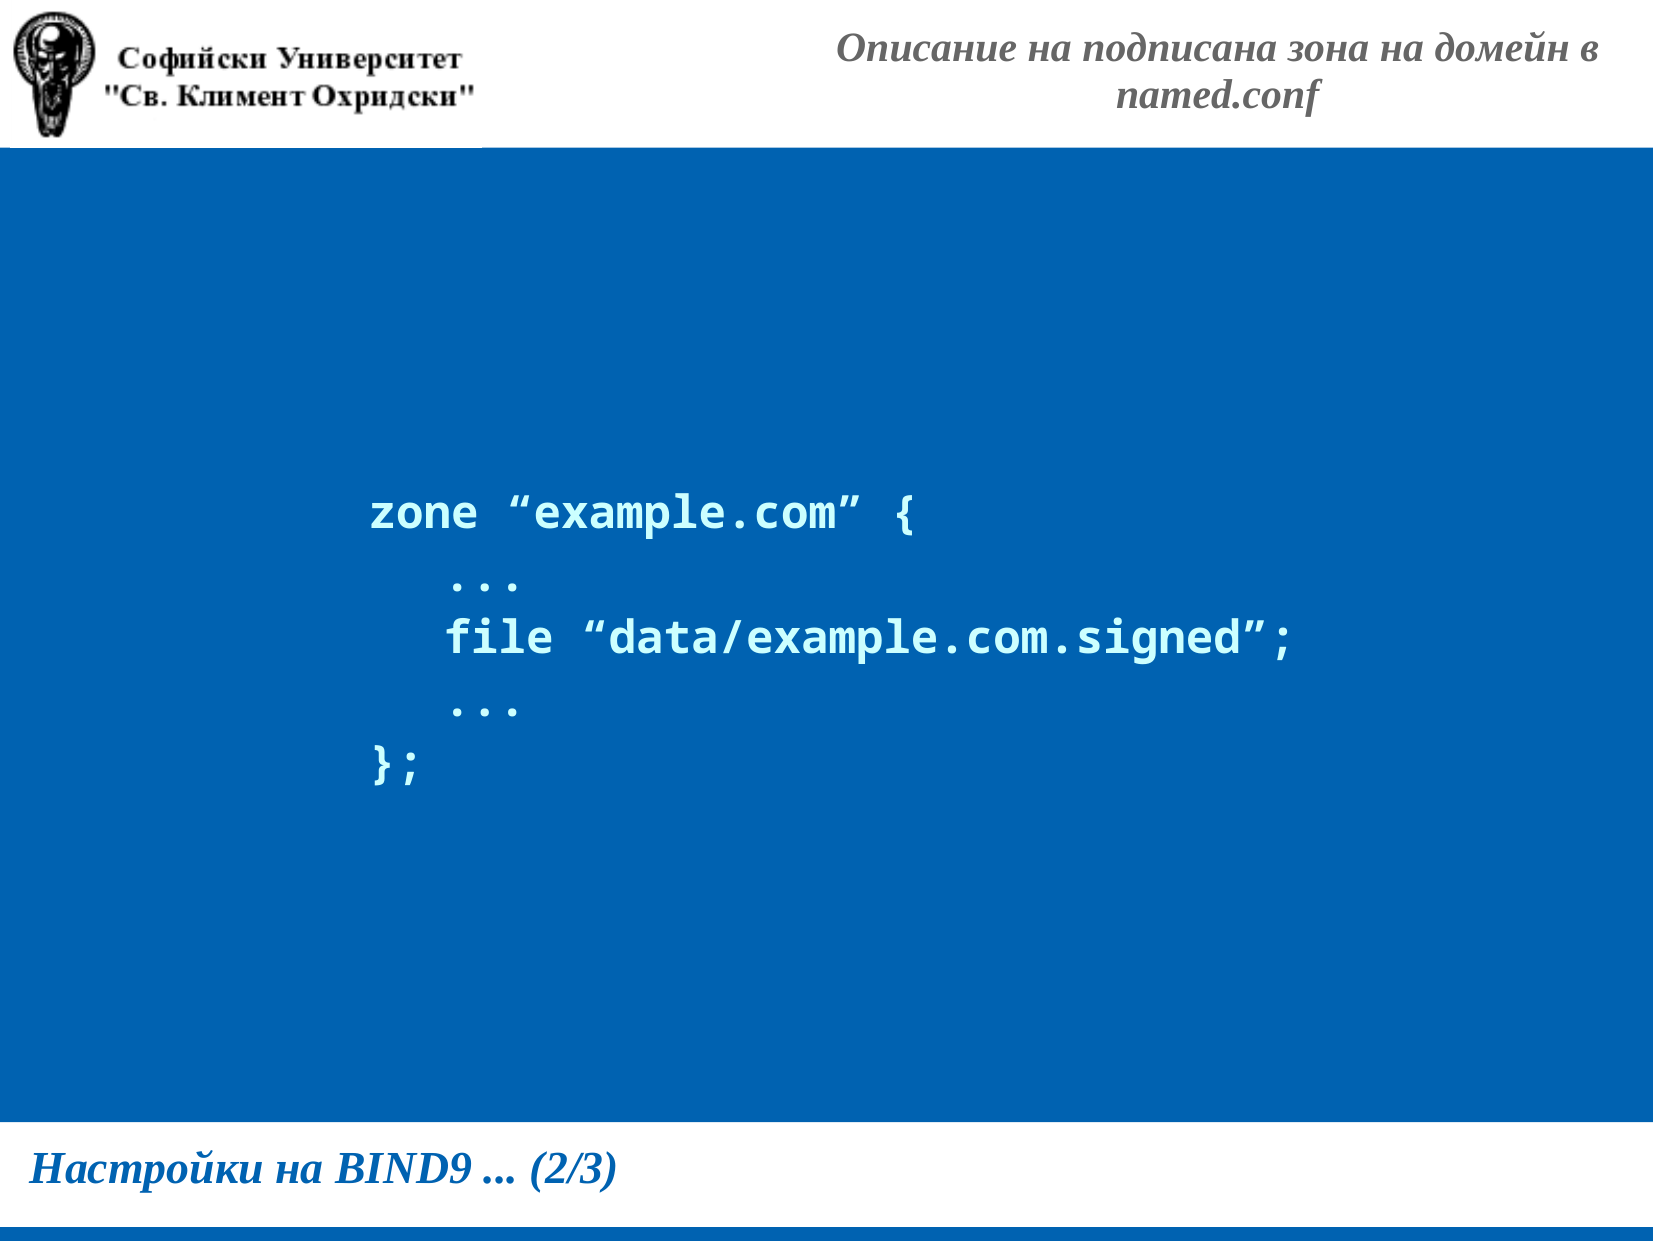

# Описание на подписана зона на домейн в named.conf
zone “example.com” {
	...
	file “data/example.com.signed”;
	...
};
Настройки на BIND9 ... (2/3)